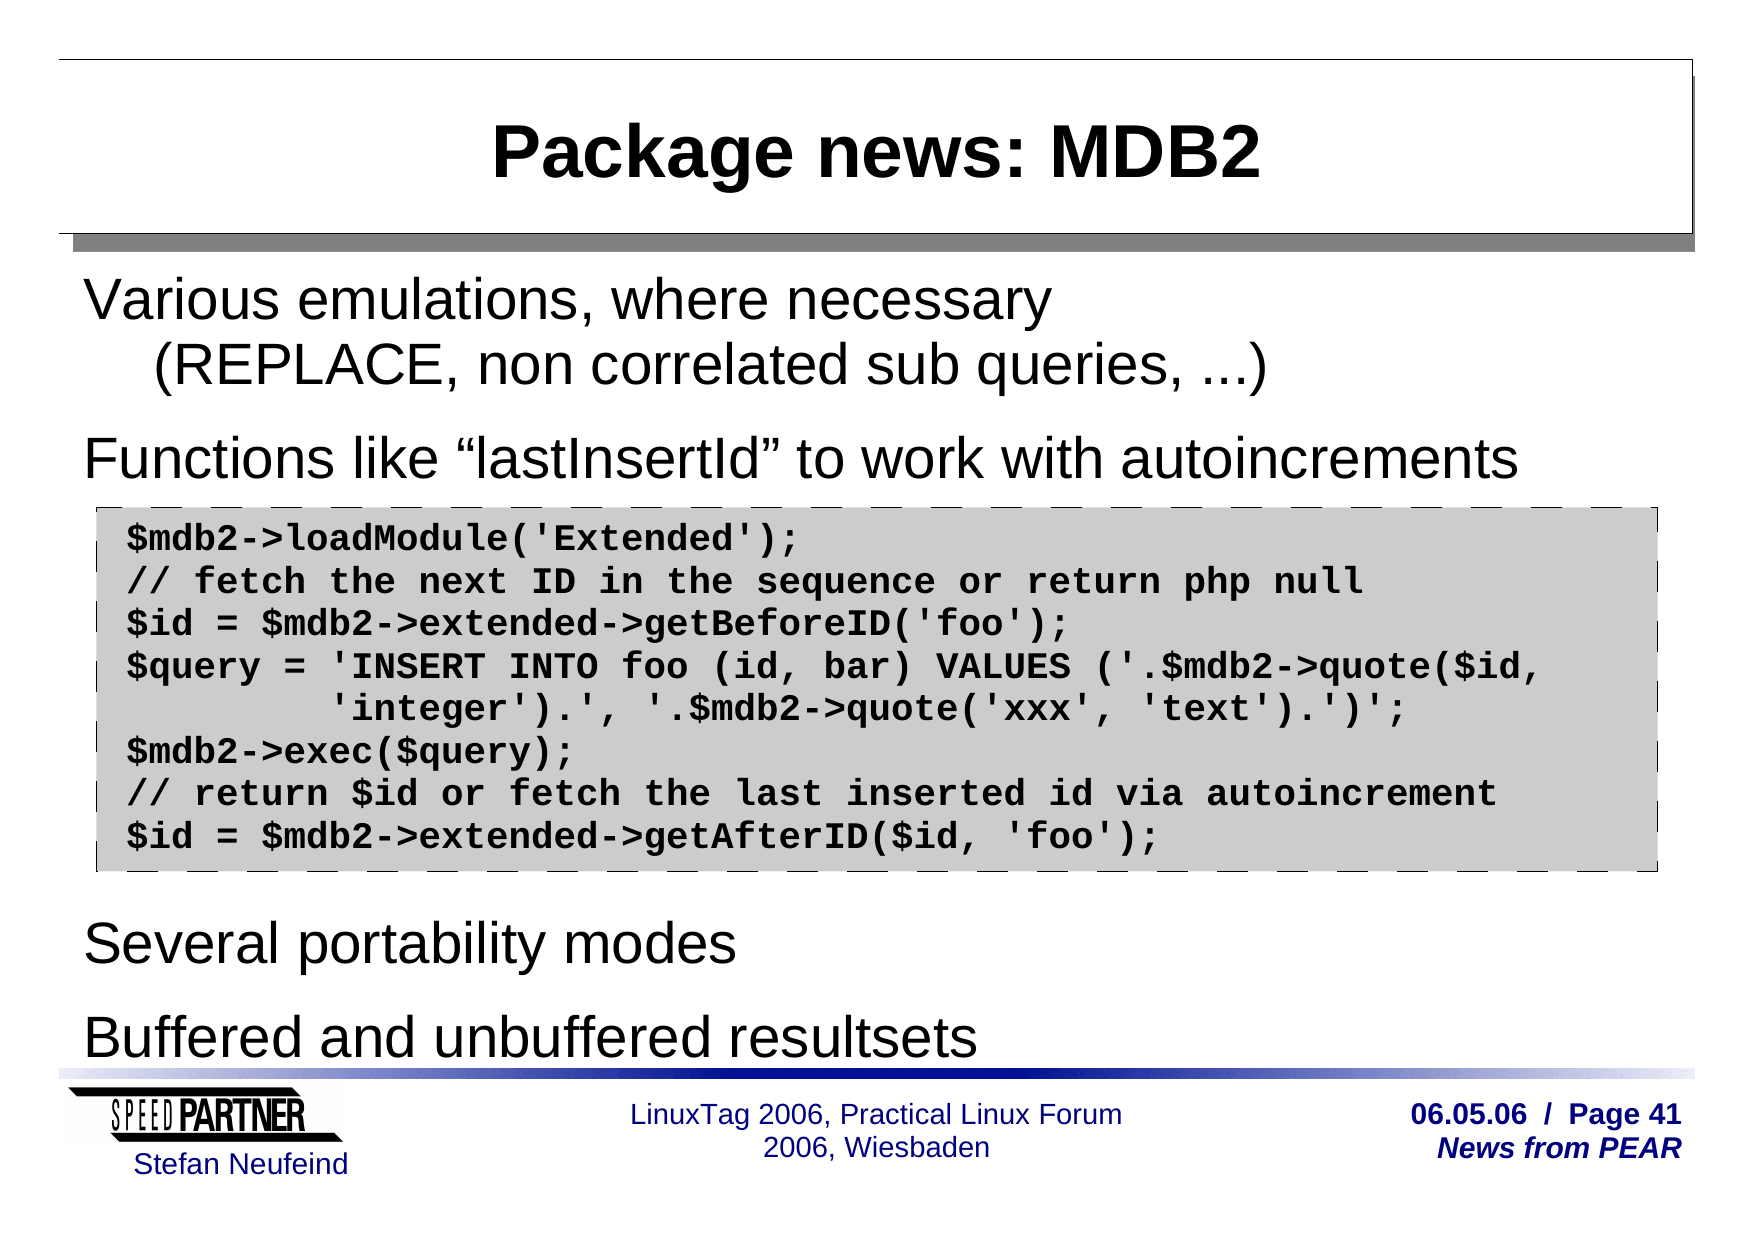

# Package news: MDB2
Various emulations, where necessary
(REPLACE, non correlated sub queries, ...)
Functions like “lastInsertId” to work with autoincrements
Several portability modes
Buffered and unbuffered resultsets
$mdb2->loadModule('Extended');
// fetch the next ID in the sequence or return php null
$id = $mdb2->extended->getBeforeID('foo');
$query = 'INSERT INTO foo (id, bar) VALUES ('.$mdb2->quote($id,
 'integer').', '.$mdb2->quote('xxx', 'text').')';
$mdb2->exec($query);
// return $id or fetch the last inserted id via autoincrement
$id = $mdb2->extended->getAfterID($id, 'foo');